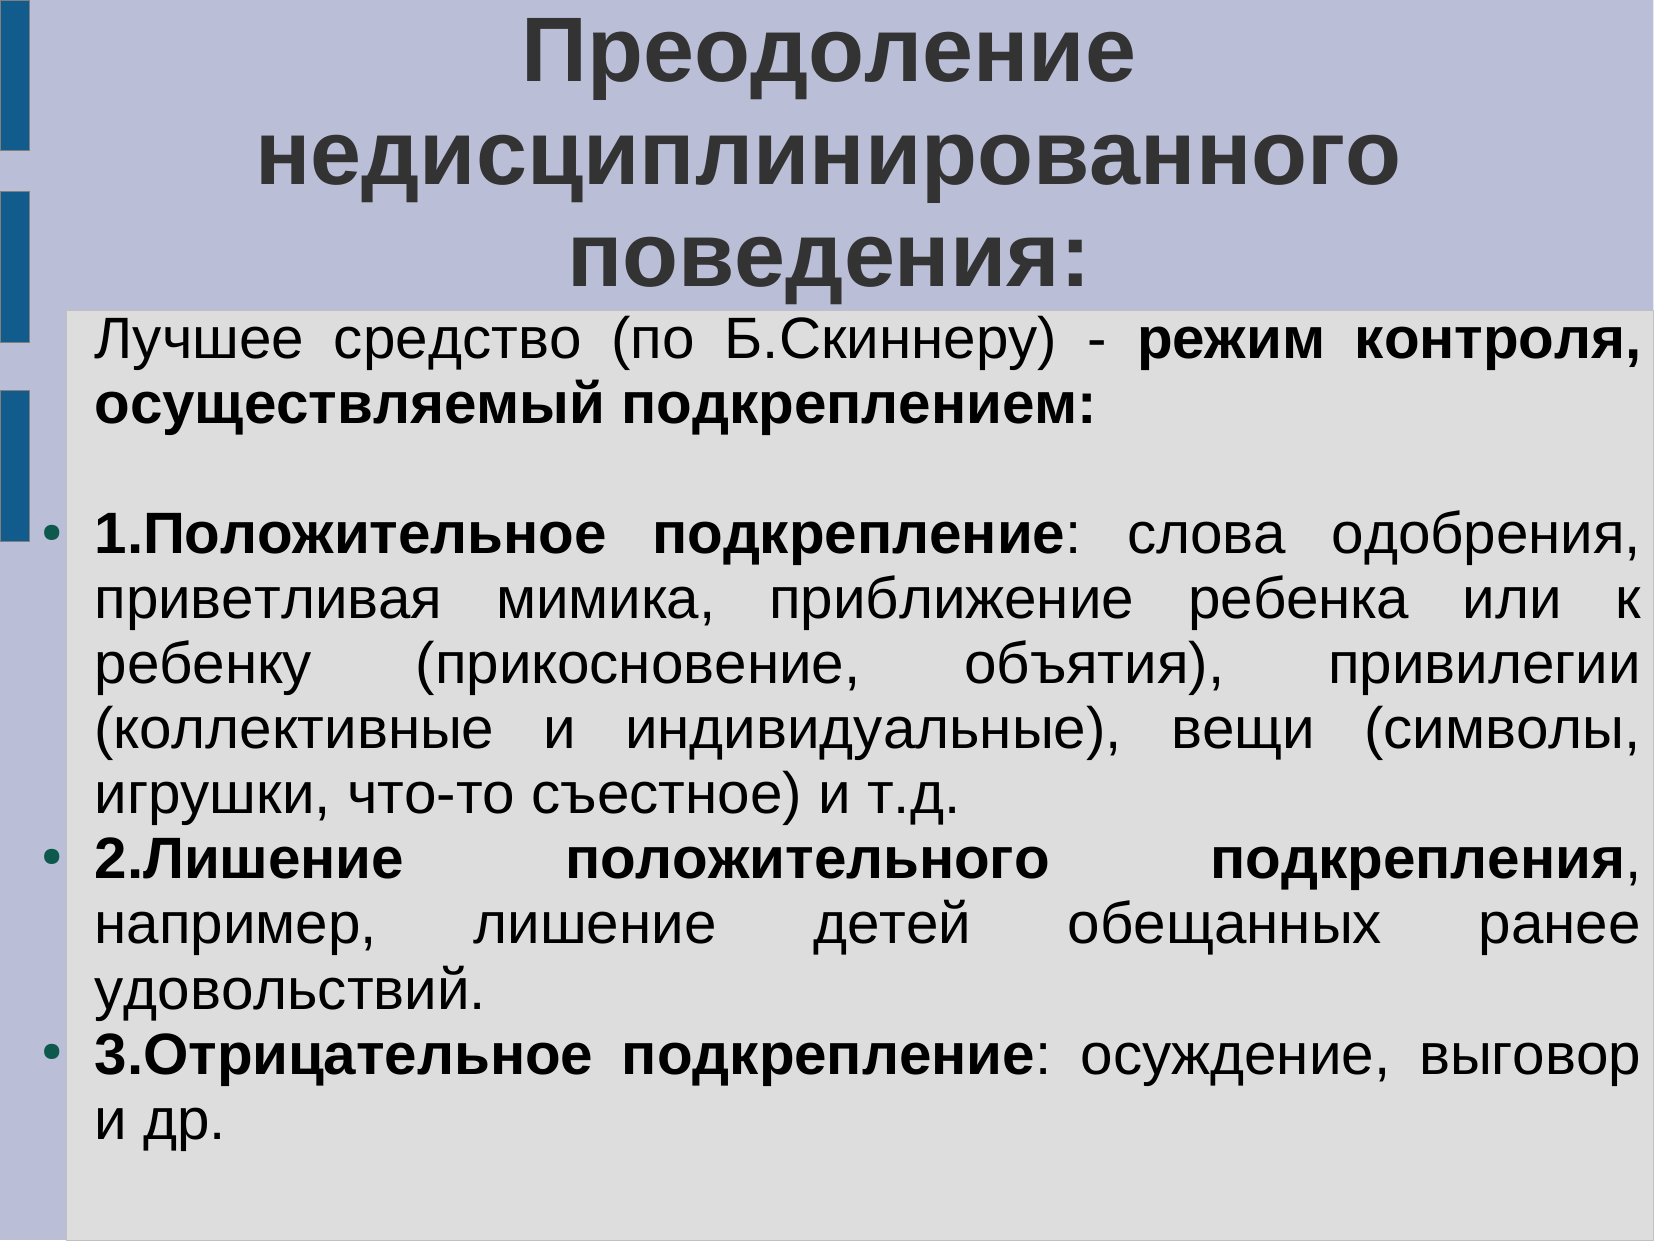

# Преодоление недисциплинированного поведения:
Лучшее средство (по Б.Скиннеру) - режим контроля, осуществляемый подкреплением:
1.Положительное подкрепление: слова одобрения, приветливая мимика, приближение ребенка или к ребенку (прикосновение, объятия), привилегии (коллективные и индивидуальные), вещи (символы, игрушки, что-то съестное) и т.д.
2.Лишение положительного подкрепления, например, лишение детей обещанных ранее удовольствий.
3.Отрицательное подкрепление: осуждение, выговор и др.